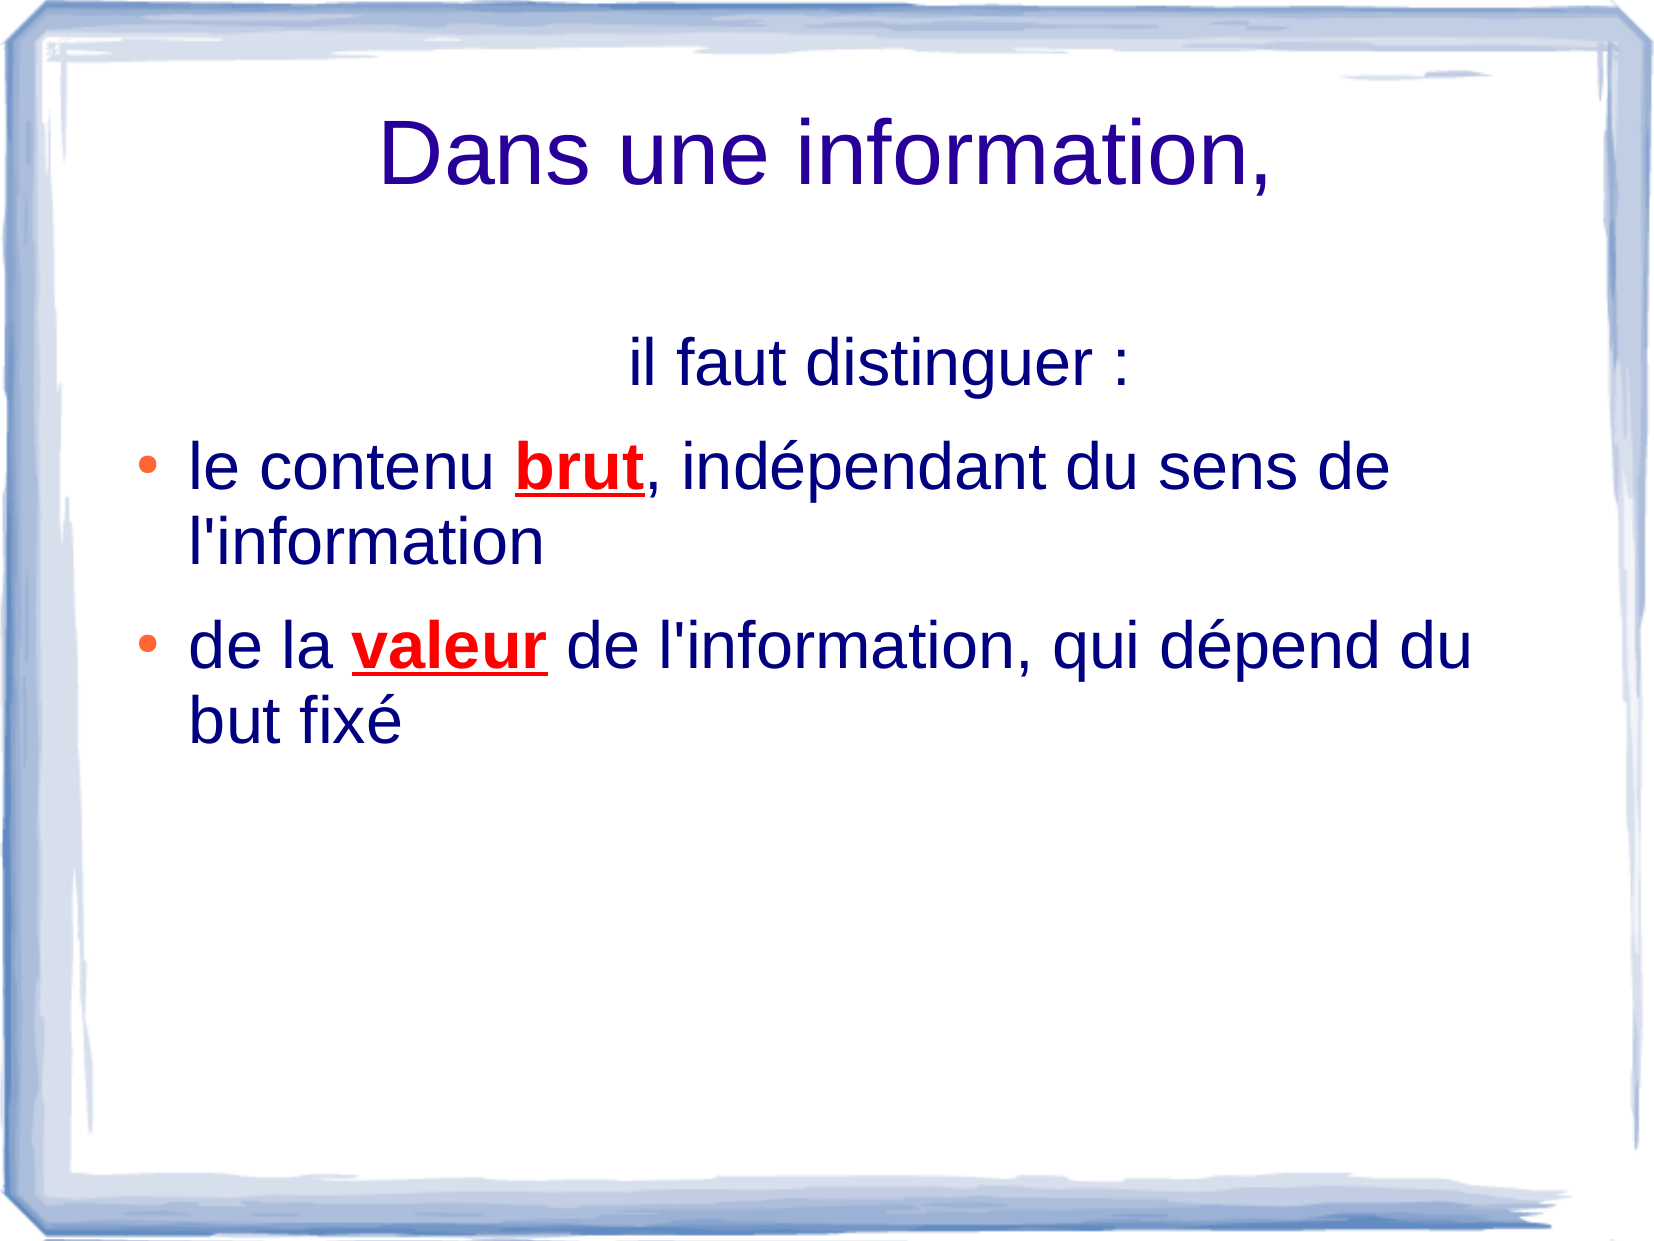

# Dans une information,
il faut distinguer :
le contenu brut, indépendant du sens de l'information
de la valeur de l'information, qui dépend du but fixé